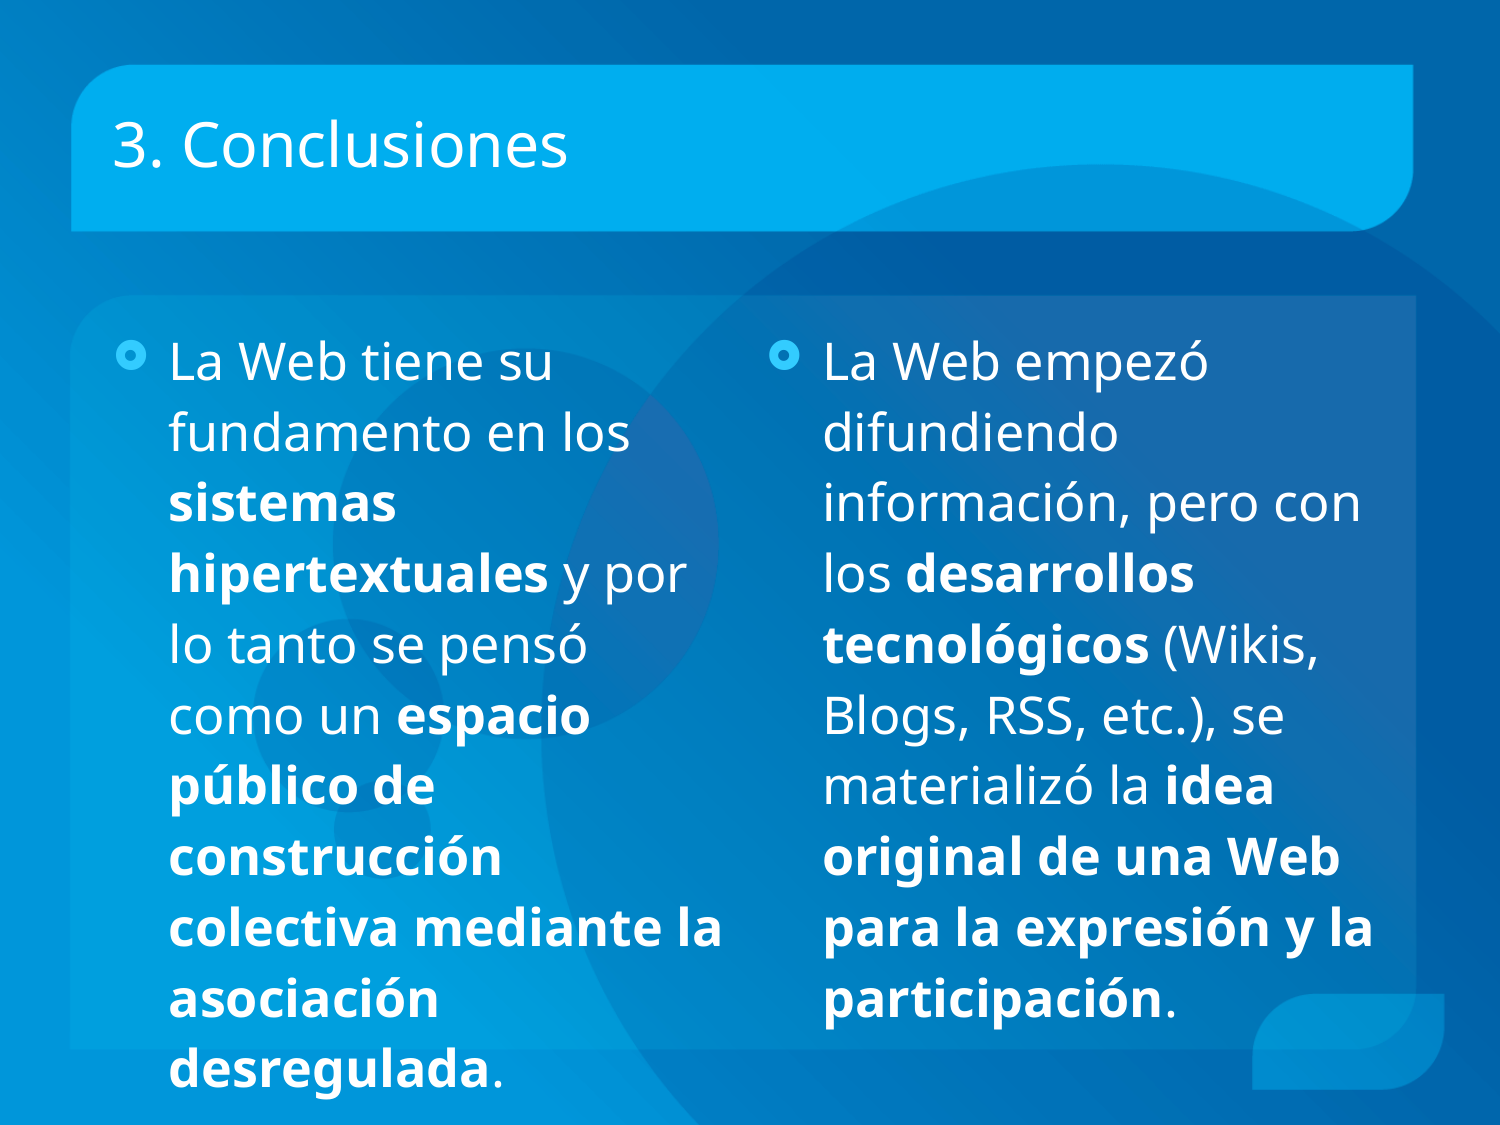

# 3. Conclusiones
La Web tiene su fundamento en los sistemas hipertextuales y por lo tanto se pensó como un espacio público de construcción colectiva mediante la asociación desregulada.
La Web empezó difundiendo información, pero con los desarrollos tecnológicos (Wikis, Blogs, RSS, etc.), se materializó la idea original de una Web para la expresión y la participación.